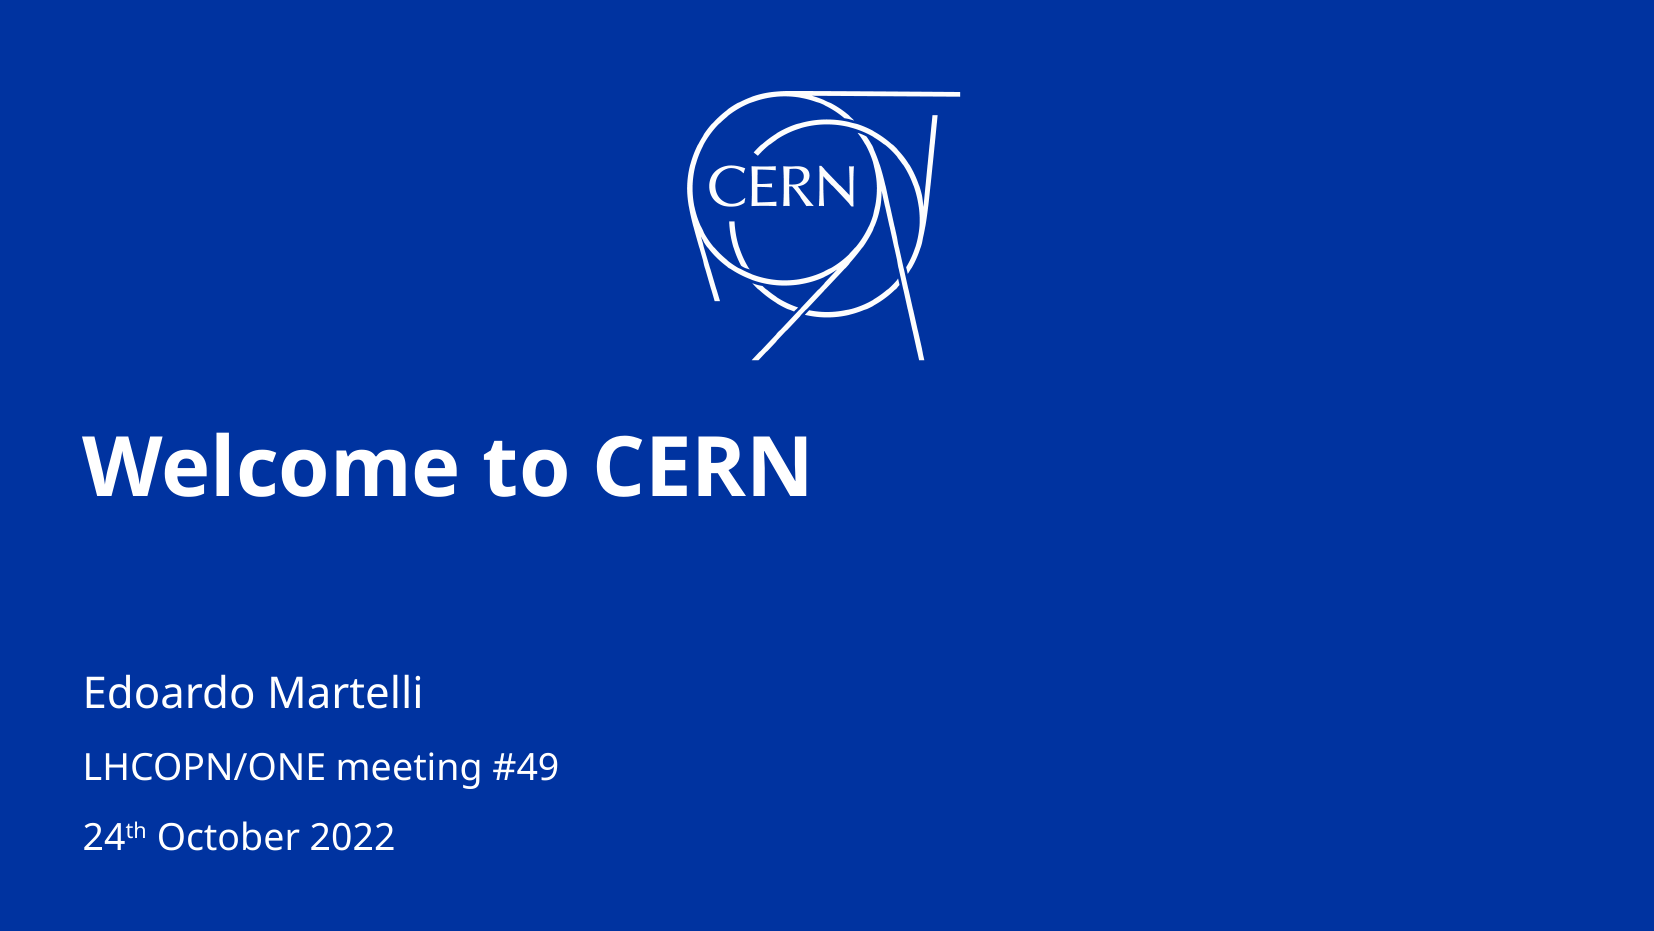

# Welcome to CERN
Edoardo Martelli
LHCOPN/ONE meeting #49
24th October 2022